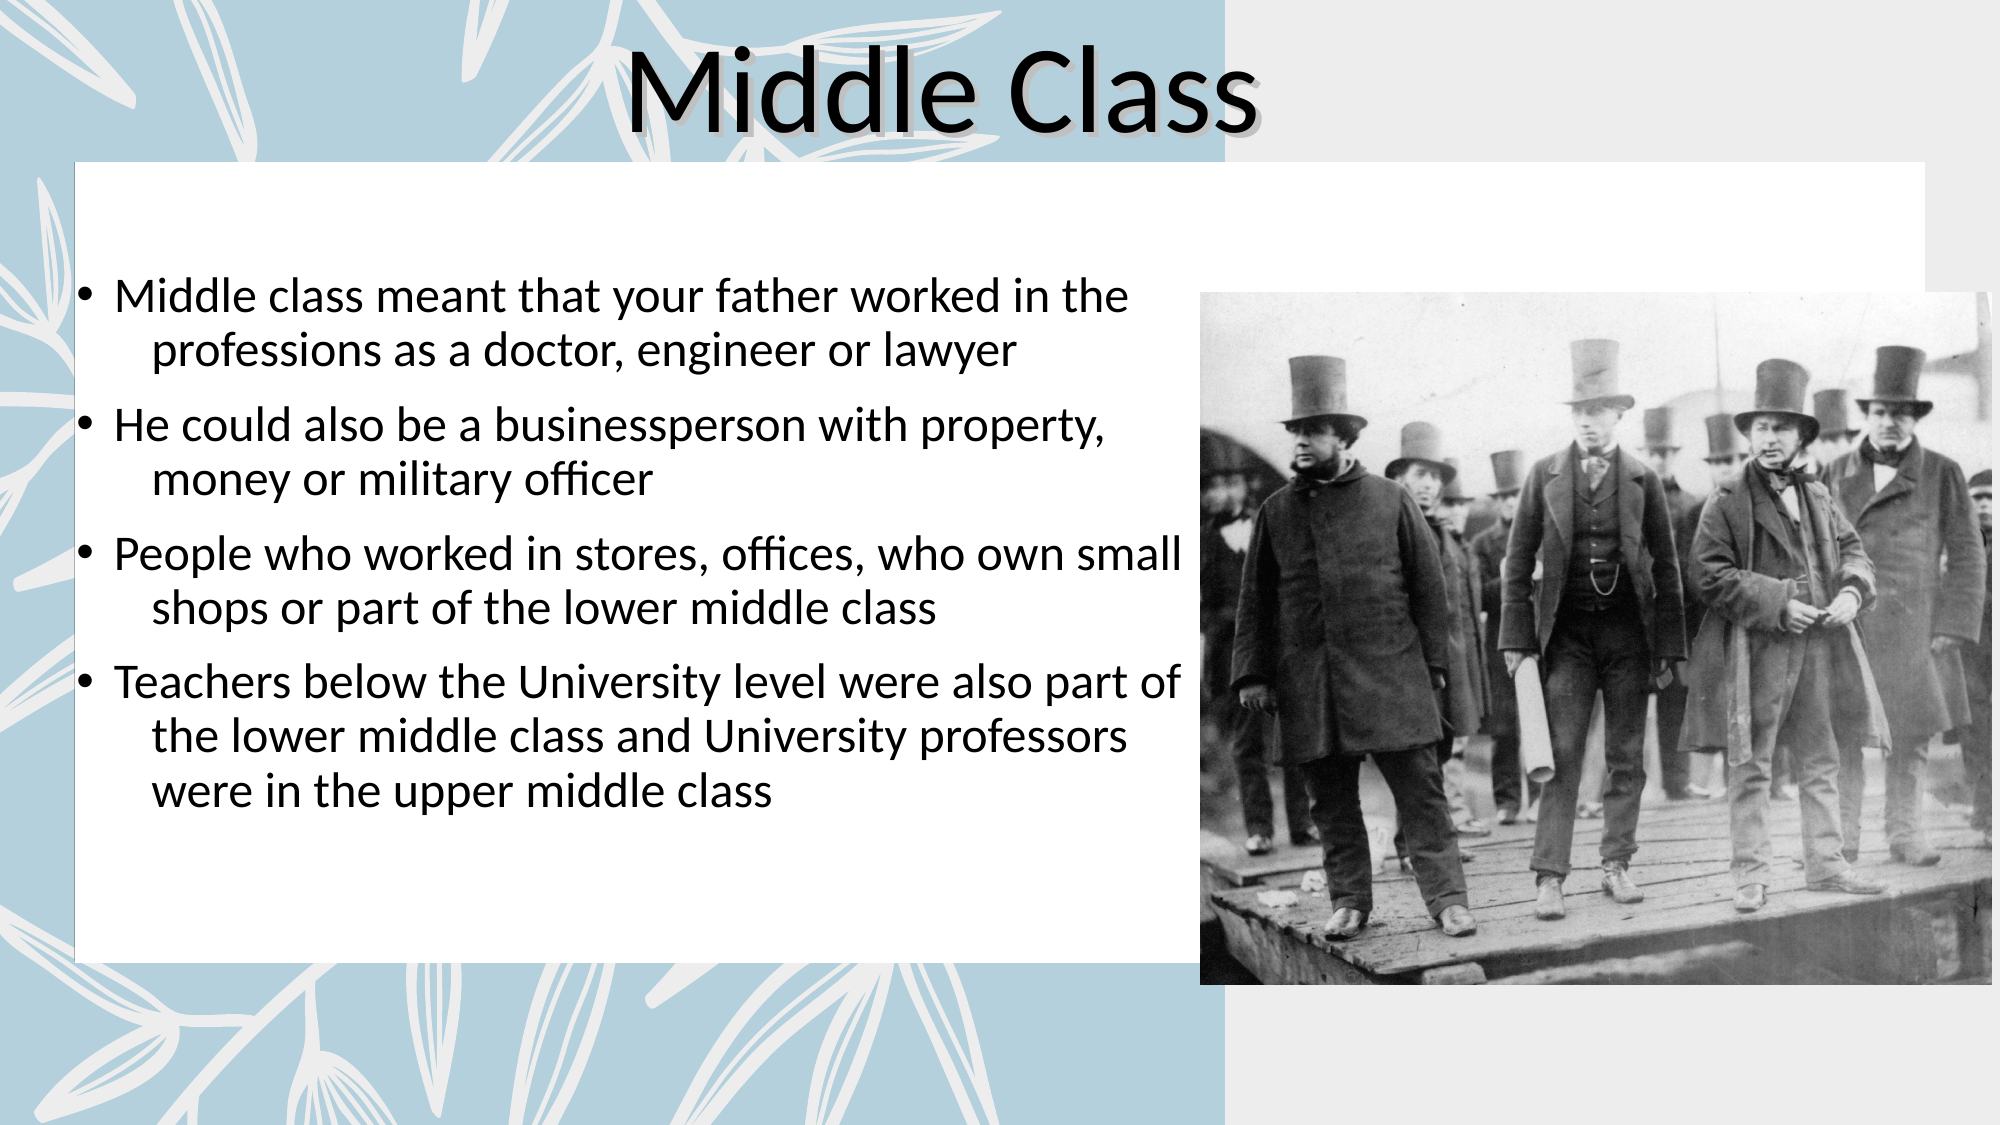

Middle Class
# Middle class meant that your father worked in the professions as a doctor, engineer or lawyer
He could also be a businessperson with property, money or military officer
People who worked in stores, offices, who own small shops or part of the lower middle class
Teachers below the University level were also part of the lower middle class and University professors were in the upper middle class